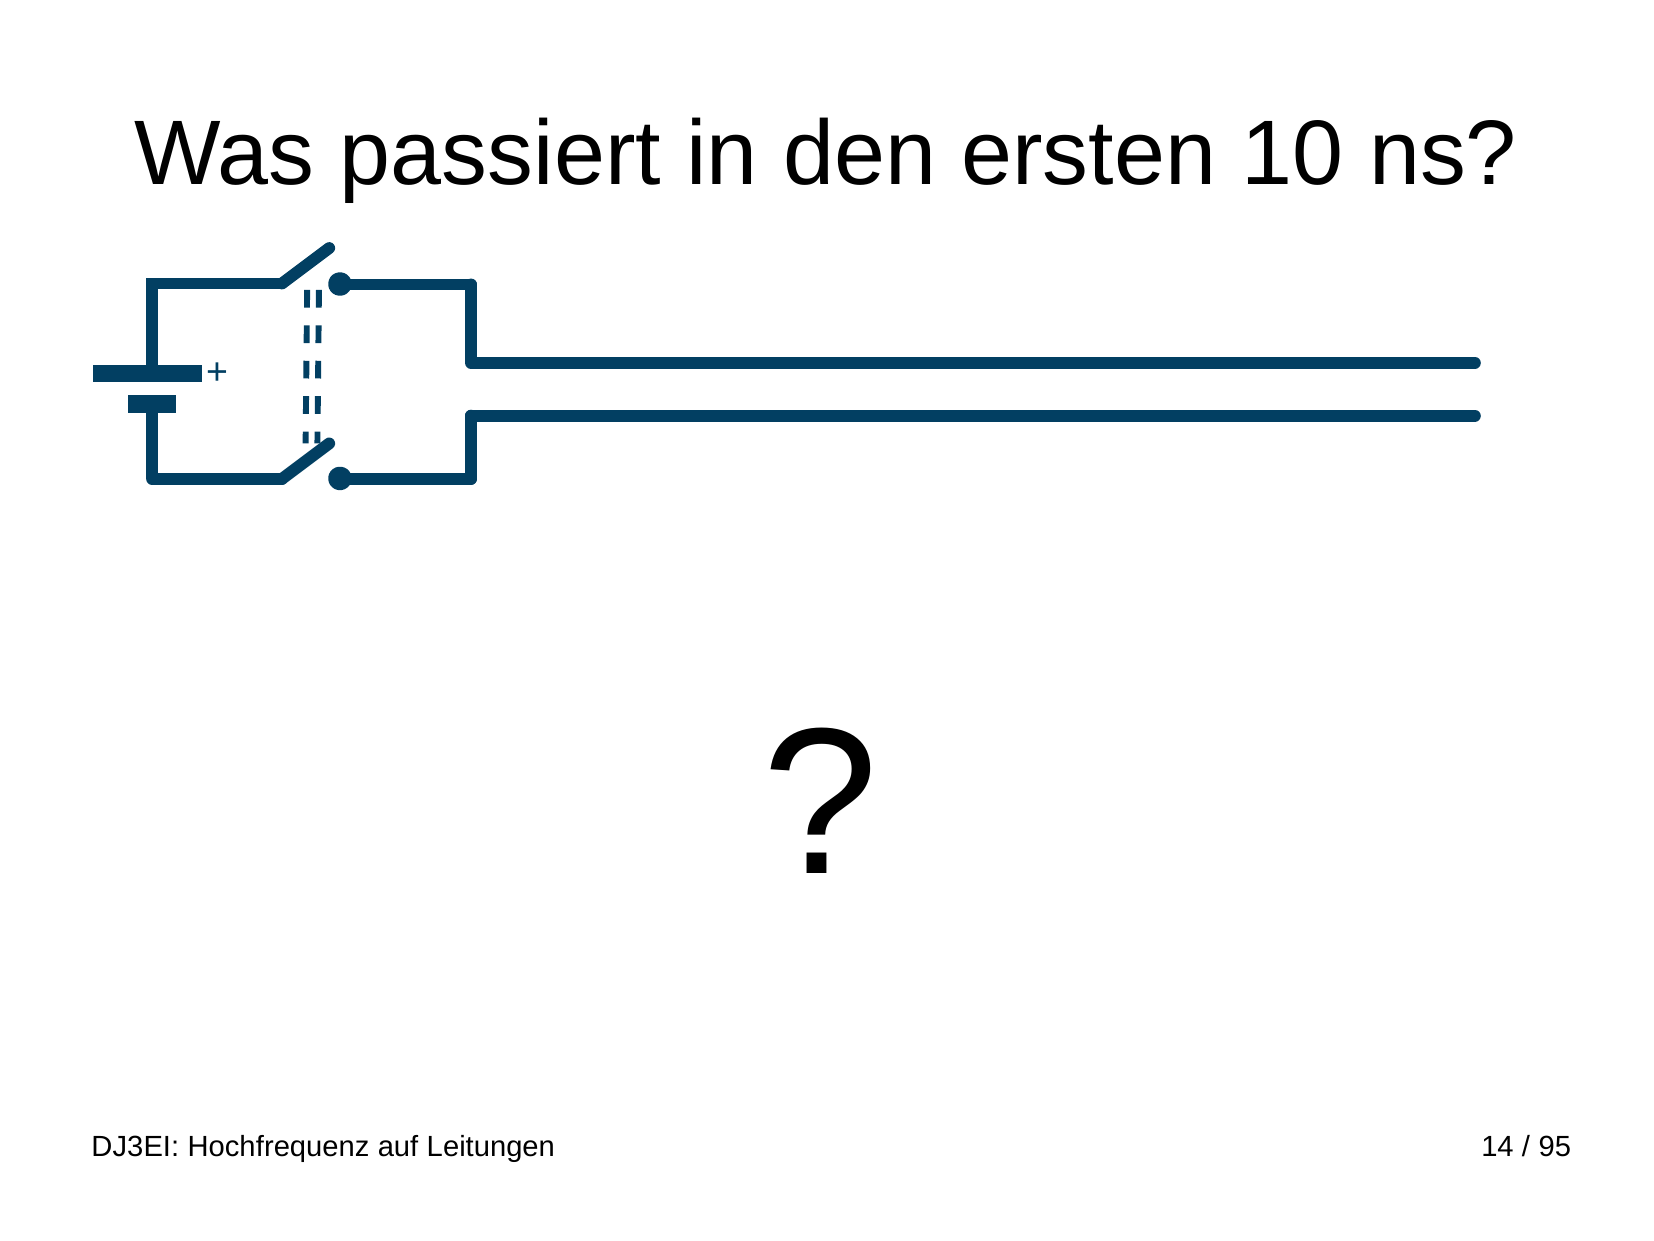

# Was passiert in den ersten 10 ns?
+
?